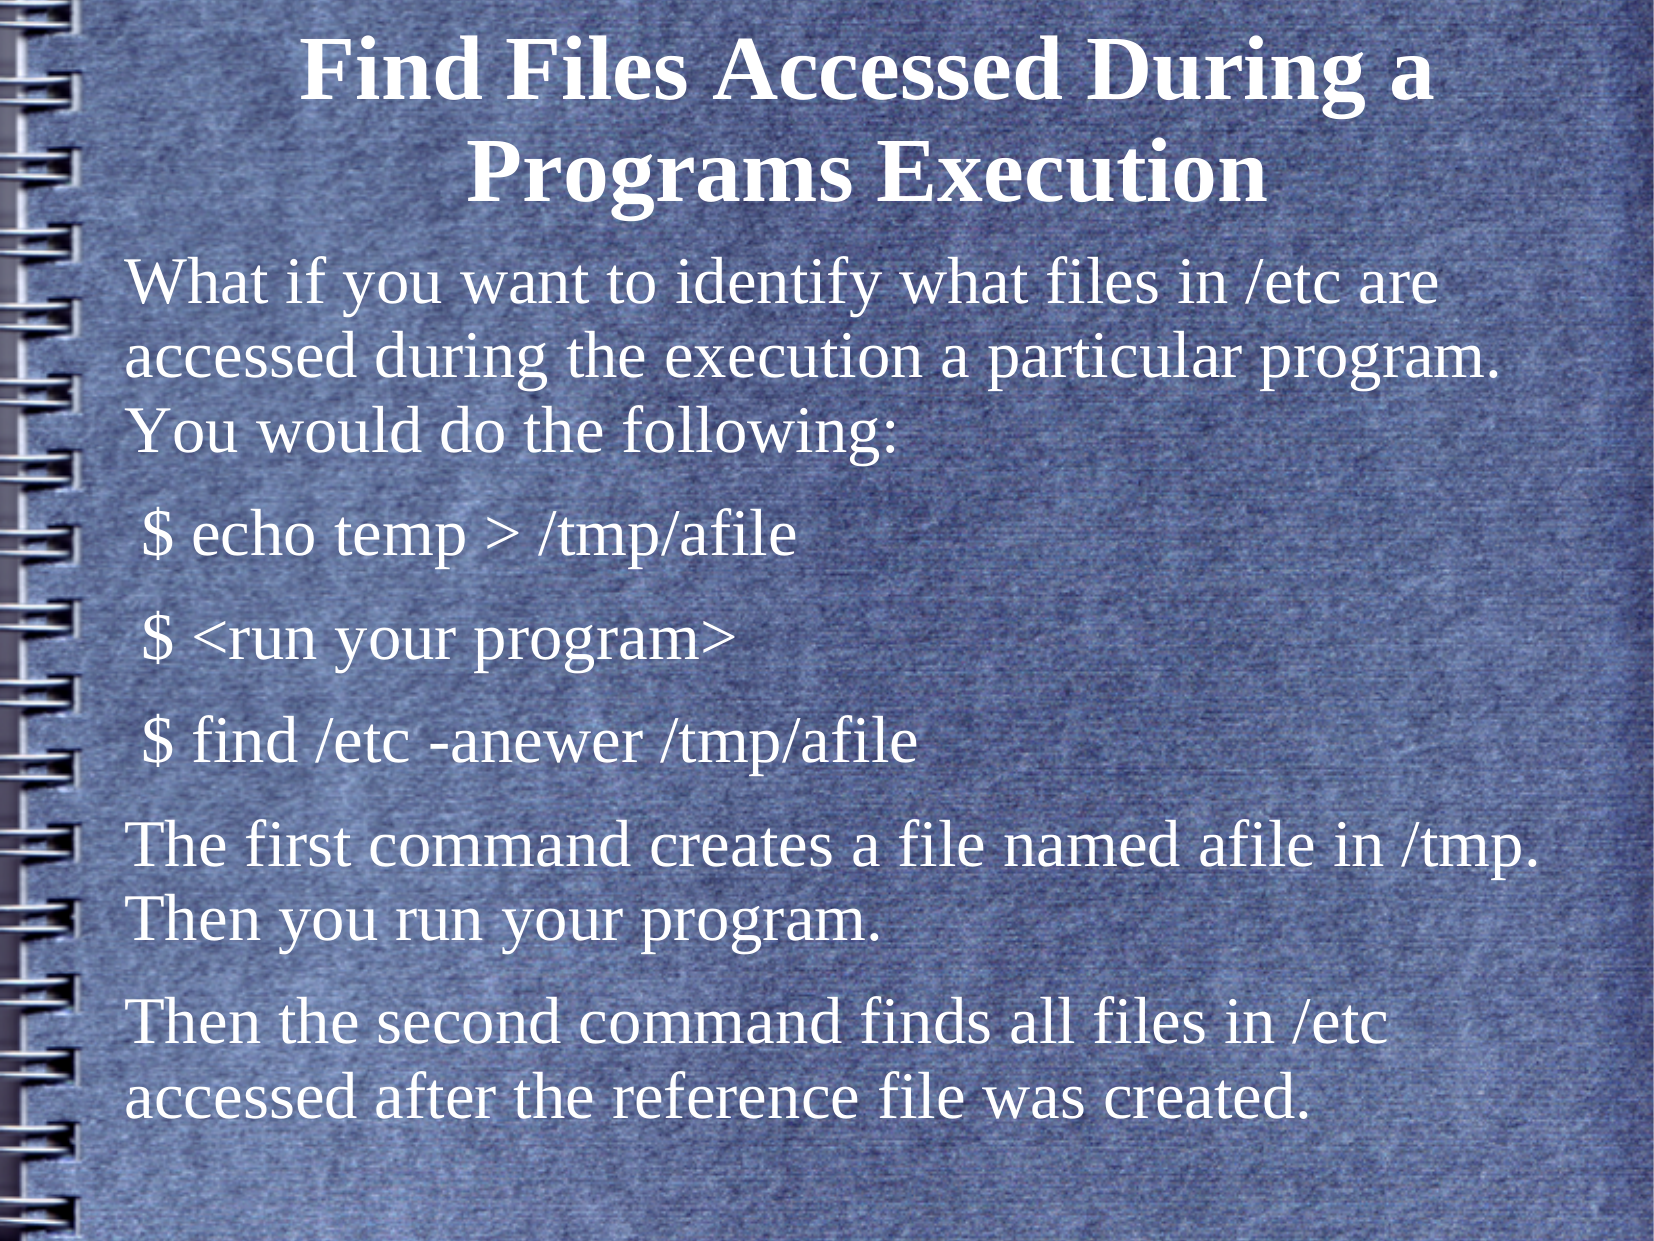

# Find Files Accessed During a Programs Execution
What if you want to identify what files in /etc are accessed during the execution a particular program. You would do the following:
 $ echo temp > /tmp/afile
 $ <run your program>
 $ find /etc -anewer /tmp/afile
The first command creates a file named afile in /tmp. Then you run your program.
Then the second command finds all files in /etc accessed after the reference file was created.